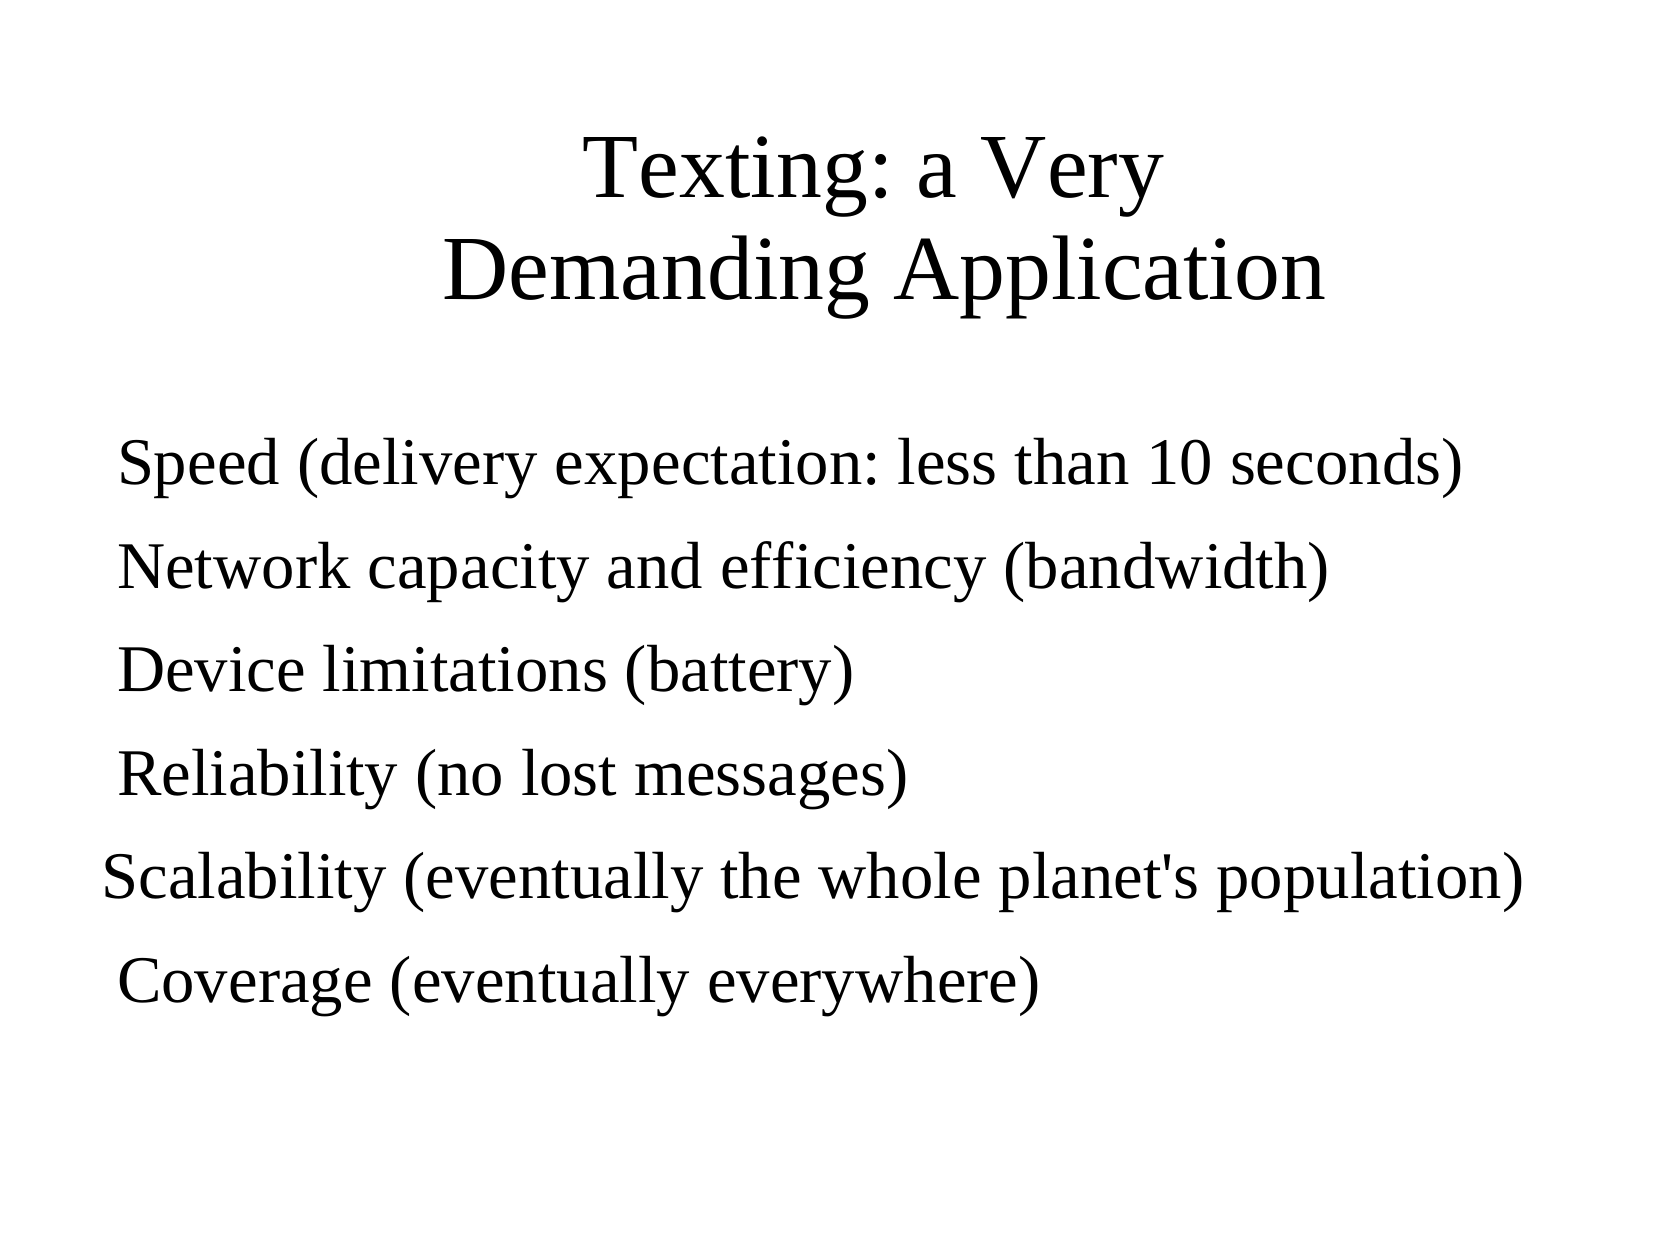

# Texting: a Very Demanding Application
 Speed (delivery expectation: less than 10 seconds)
 Network capacity and efficiency (bandwidth)
 Device limitations (battery)
 Reliability (no lost messages)
Scalability (eventually the whole planet's population)
 Coverage (eventually everywhere)